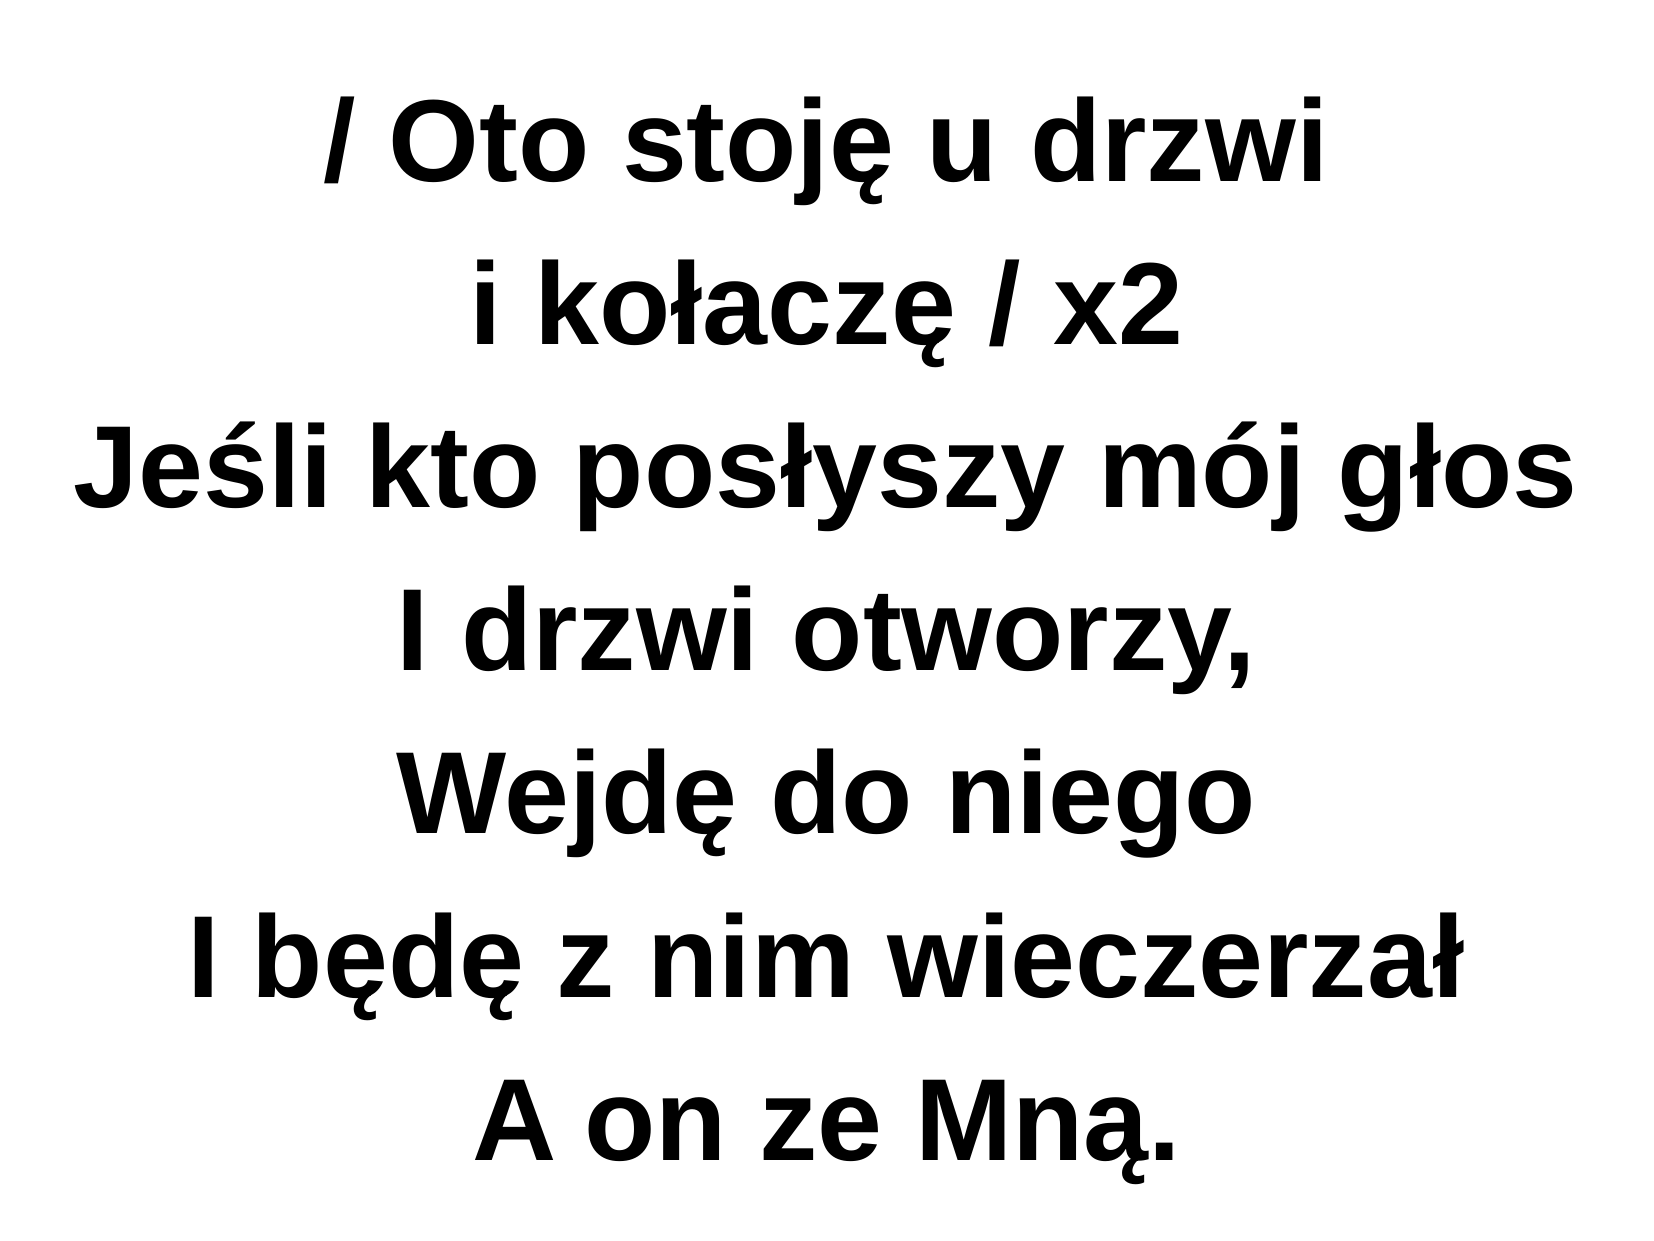

# / Oto stoję u drzwi
i kołaczę / x2
Jeśli kto posłyszy mój głos
I drzwi otworzy,
Wejdę do niego
I będę z nim wieczerzał
A on ze Mną.